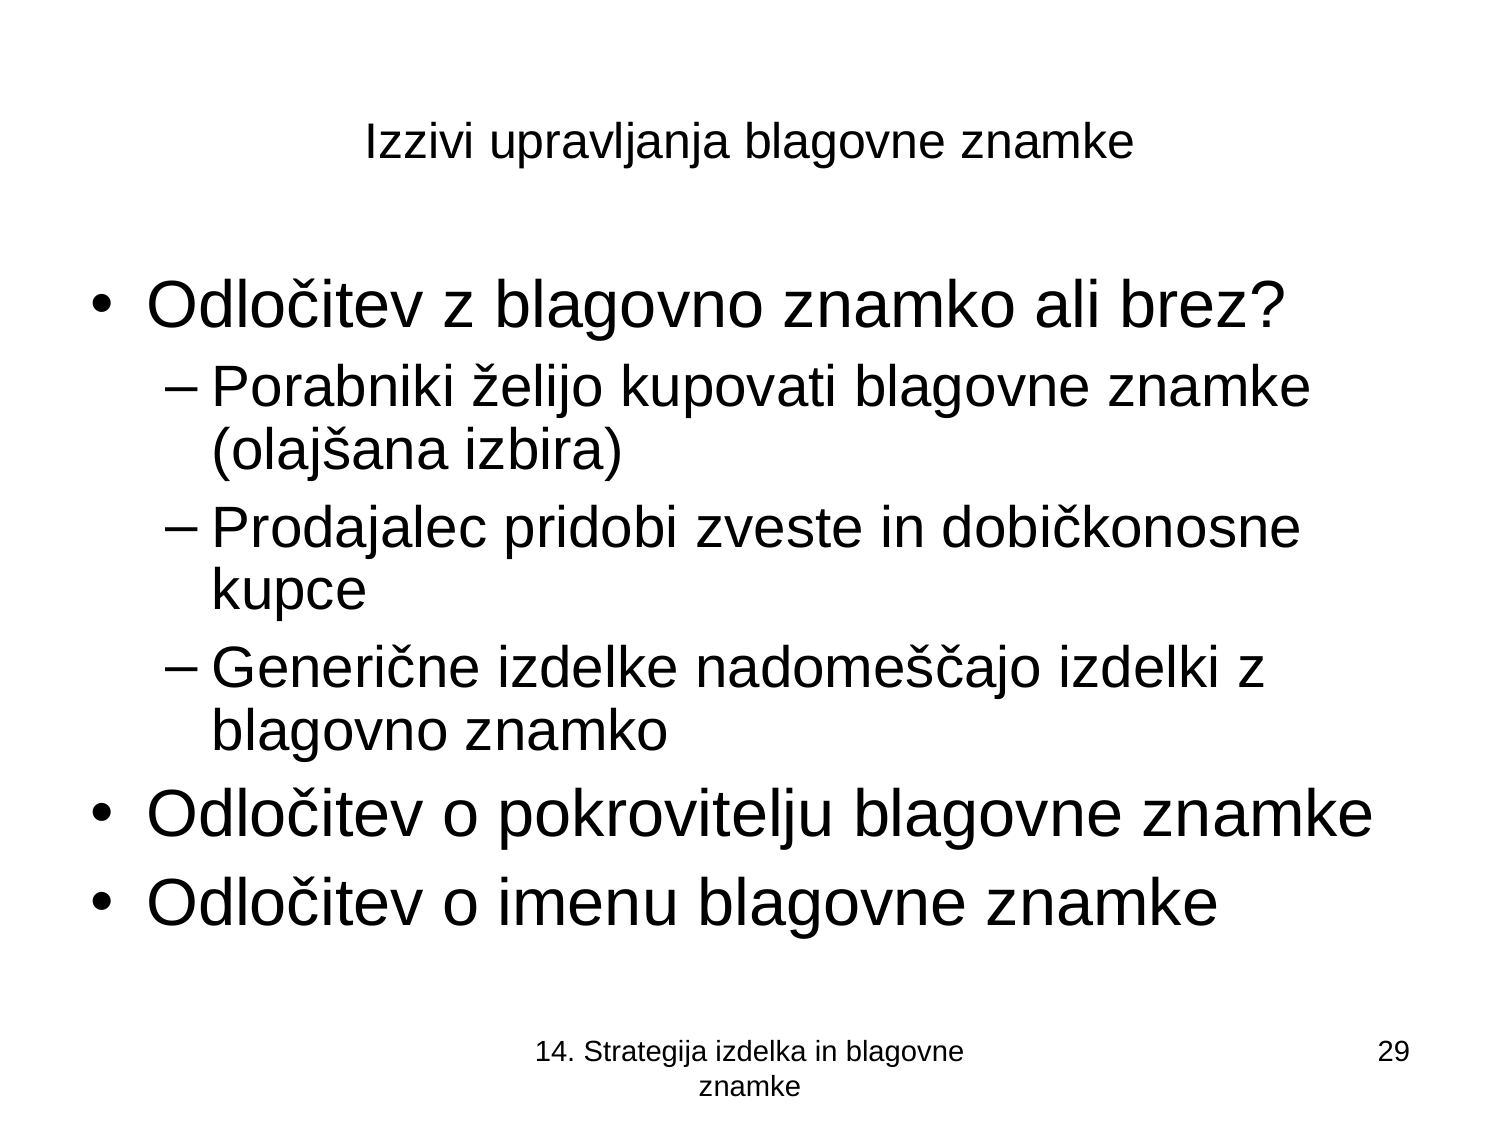

# Izzivi upravljanja blagovne znamke
Odločitev z blagovno znamko ali brez?
Porabniki želijo kupovati blagovne znamke (olajšana izbira)
Prodajalec pridobi zveste in dobičkonosne kupce
Generične izdelke nadomeščajo izdelki z blagovno znamko
Odločitev o pokrovitelju blagovne znamke
Odločitev o imenu blagovne znamke
14. Strategija izdelka in blagovne znamke